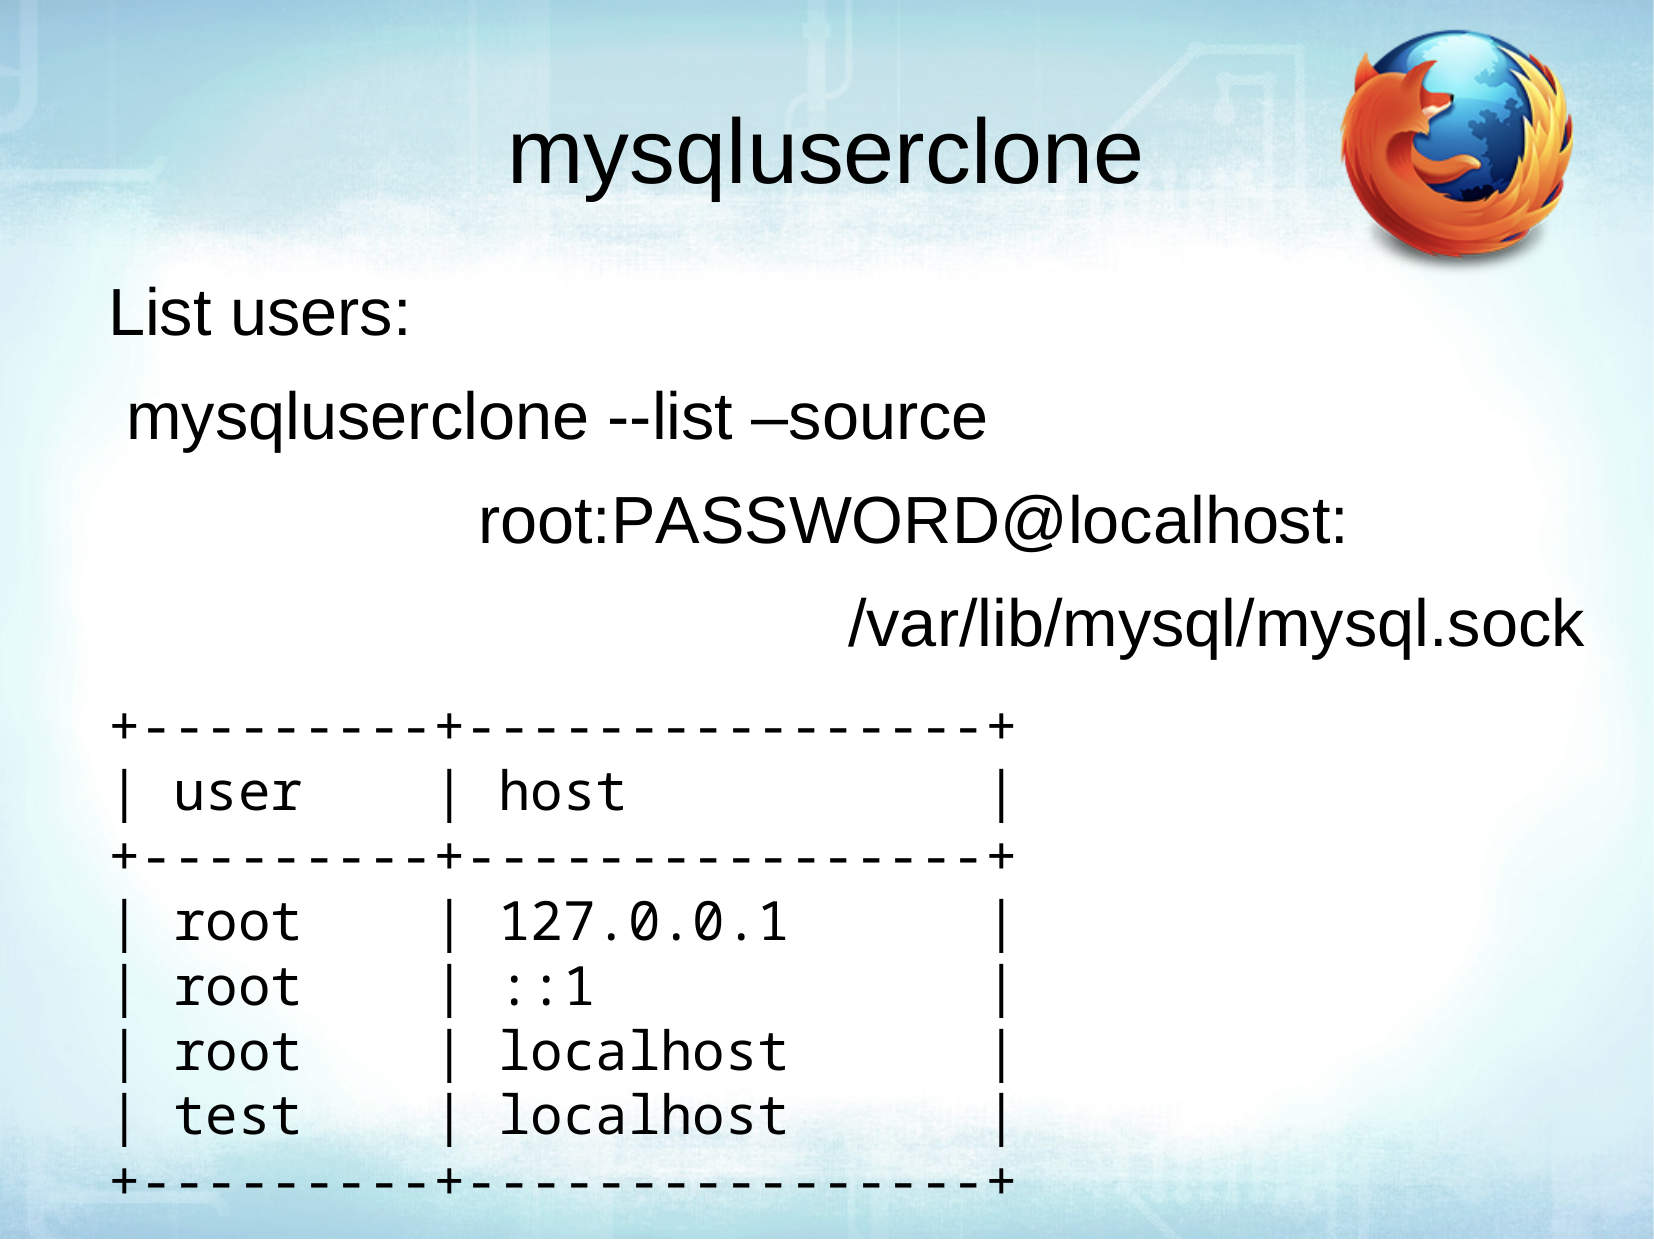

# mysqluserclone
List users:
 mysqluserclone --list –source
 root:PASSWORD@localhost:
 /var/lib/mysql/mysql.sock
+---------+----------------+
| user | host |
+---------+----------------+
| root | 127.0.0.1 |
| root | ::1 |
| root | localhost |
| test | localhost |
+---------+----------------+